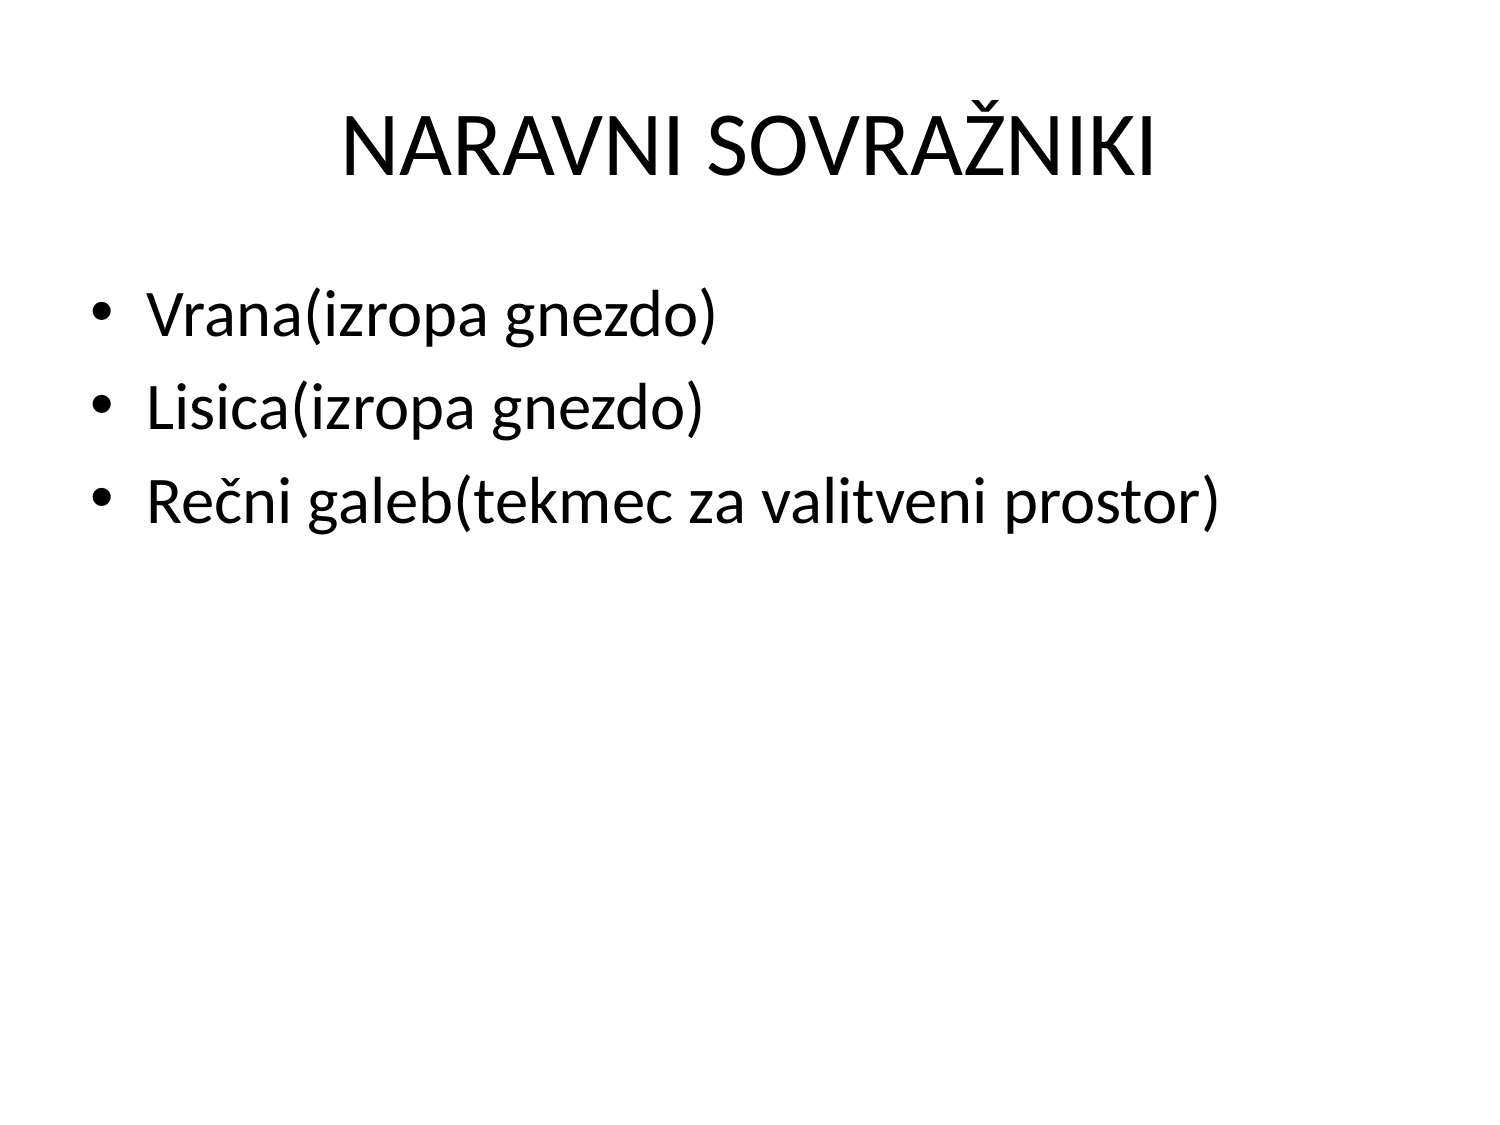

# NARAVNI SOVRAŽNIKI
Vrana(izropa gnezdo)
Lisica(izropa gnezdo)
Rečni galeb(tekmec za valitveni prostor)